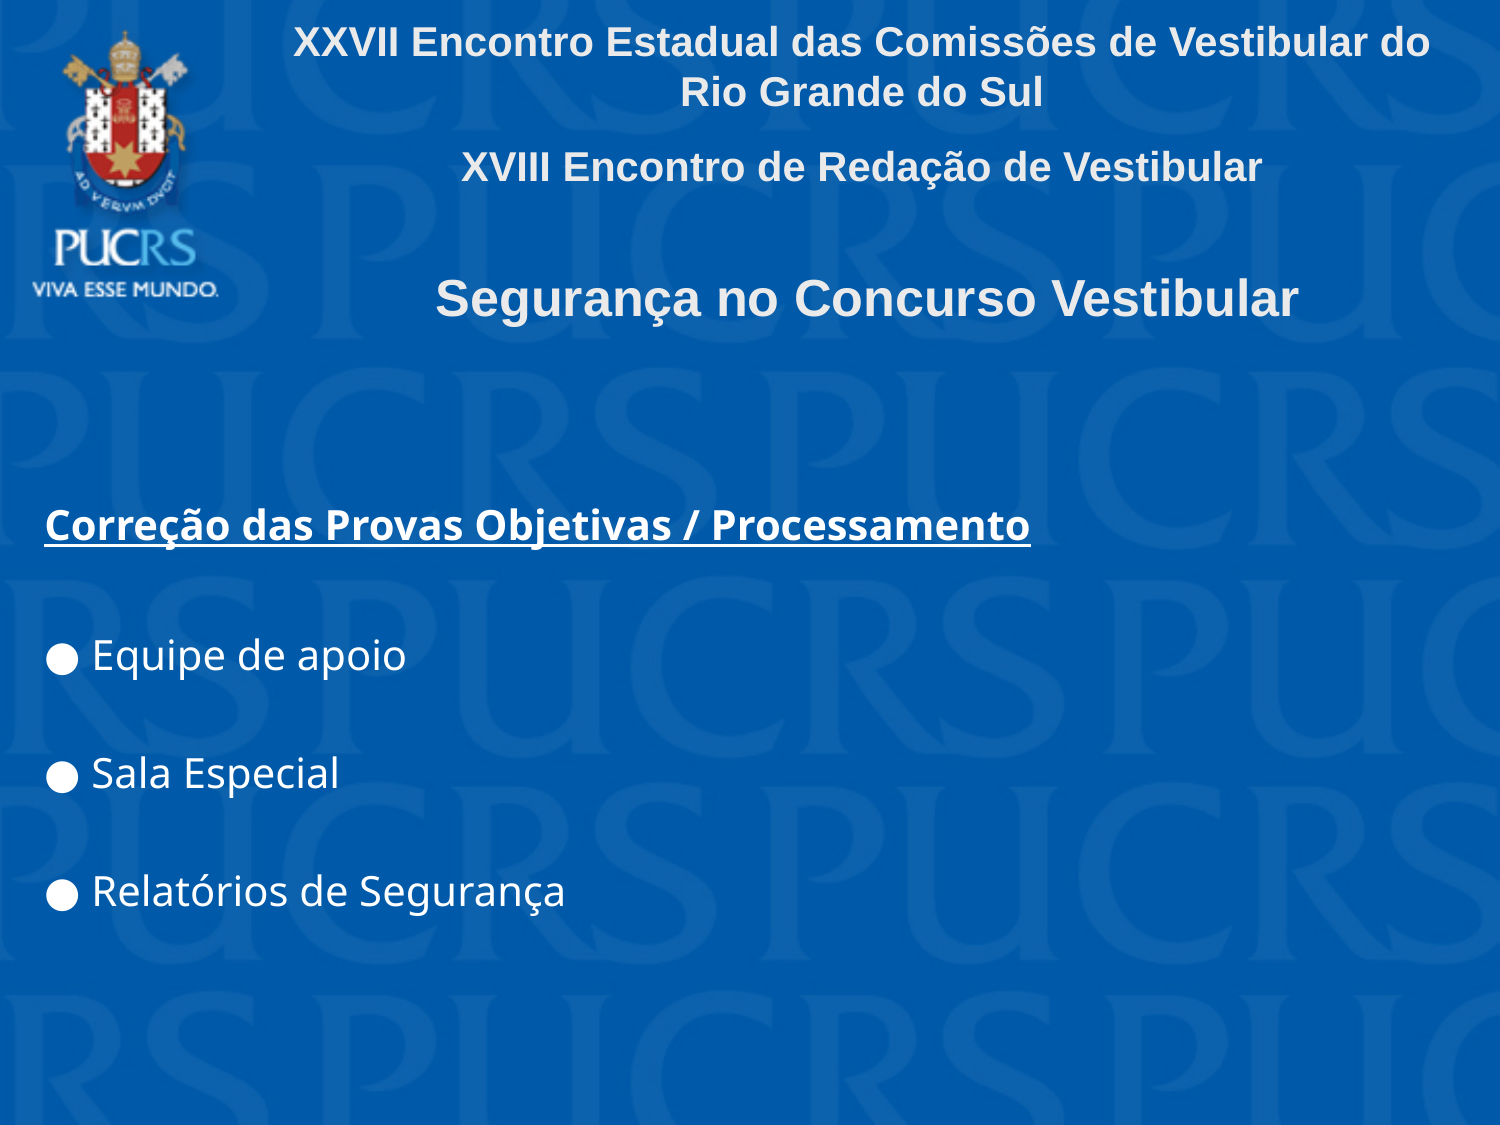

XXVII Encontro Estadual das Comissões de Vestibular do Rio Grande do Sul
 
XVIII Encontro de Redação de Vestibular
 
 Segurança no Concurso Vestibular
Correção das Provas Objetivas / Processamento
● Equipe de apoio
● Sala Especial
● Relatórios de Segurança